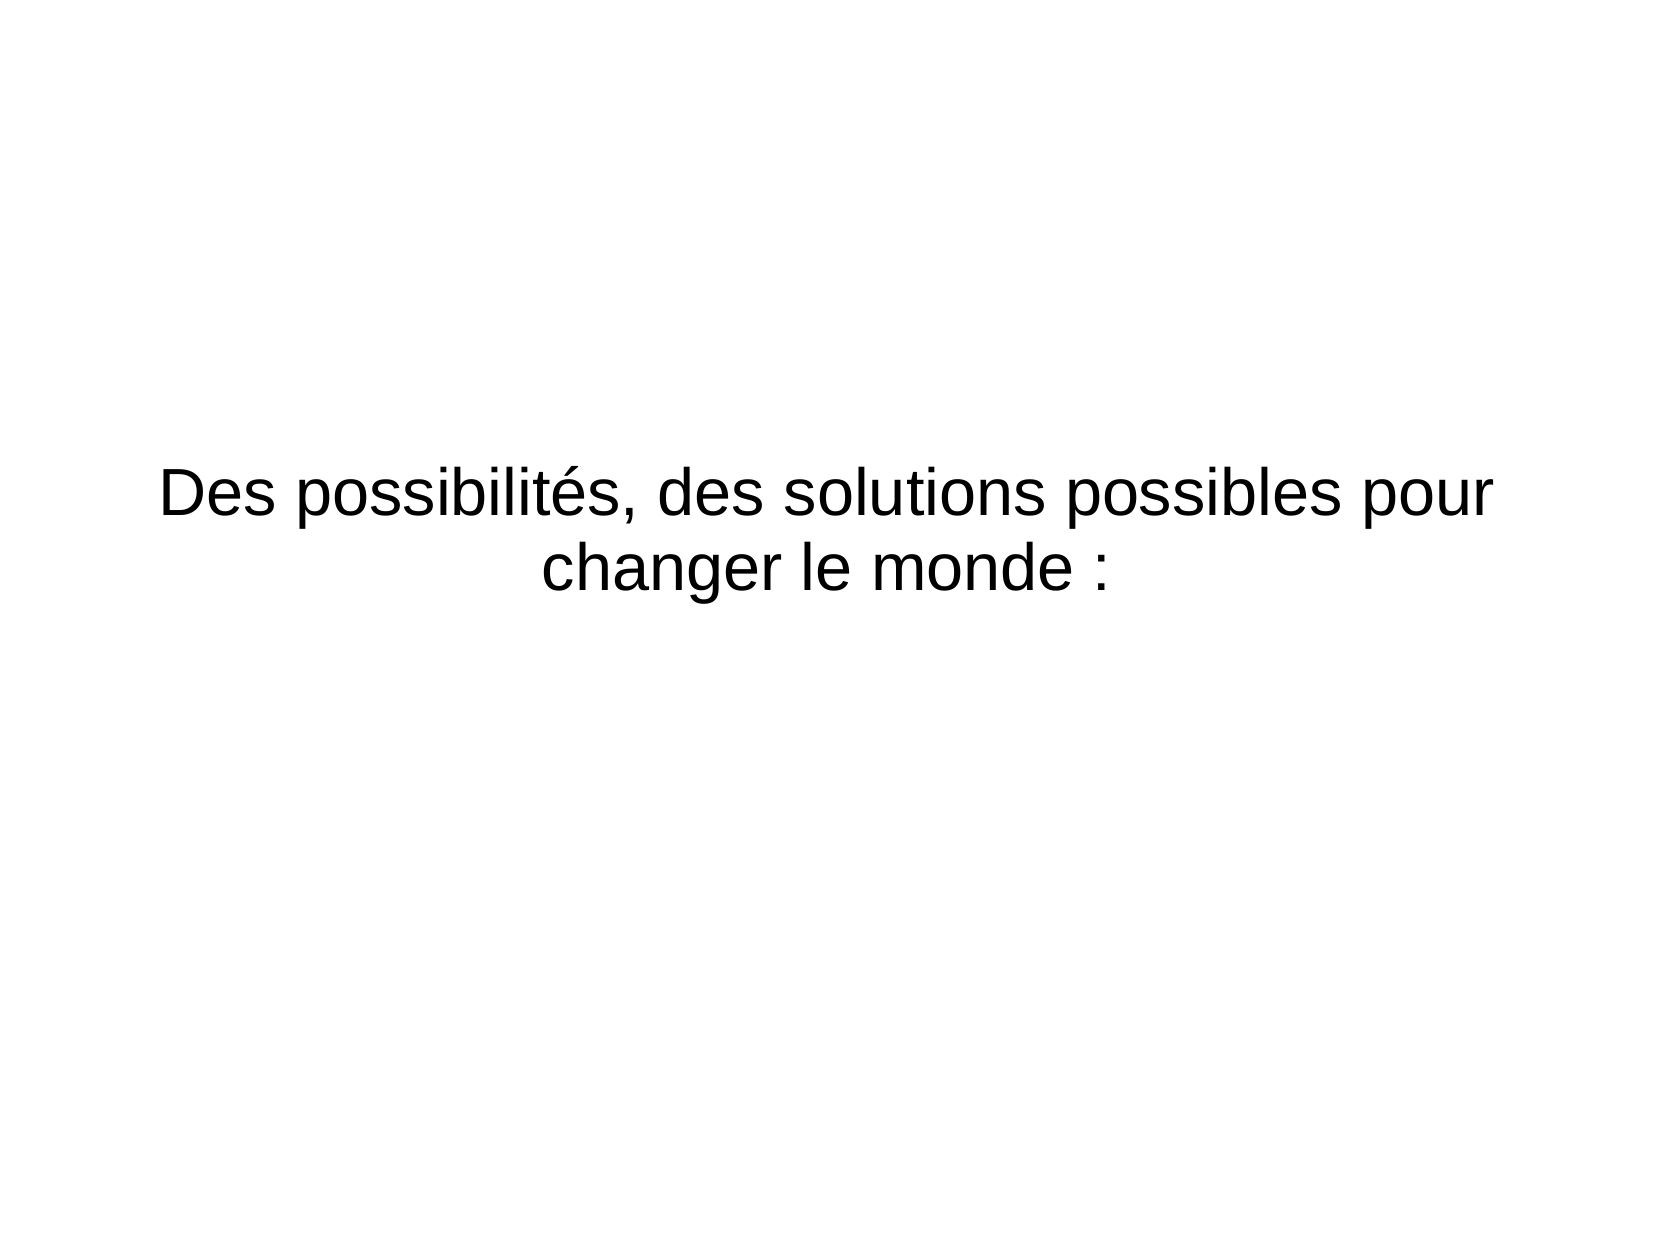

# Des possibilités, des solutions possibles pour changer le monde :